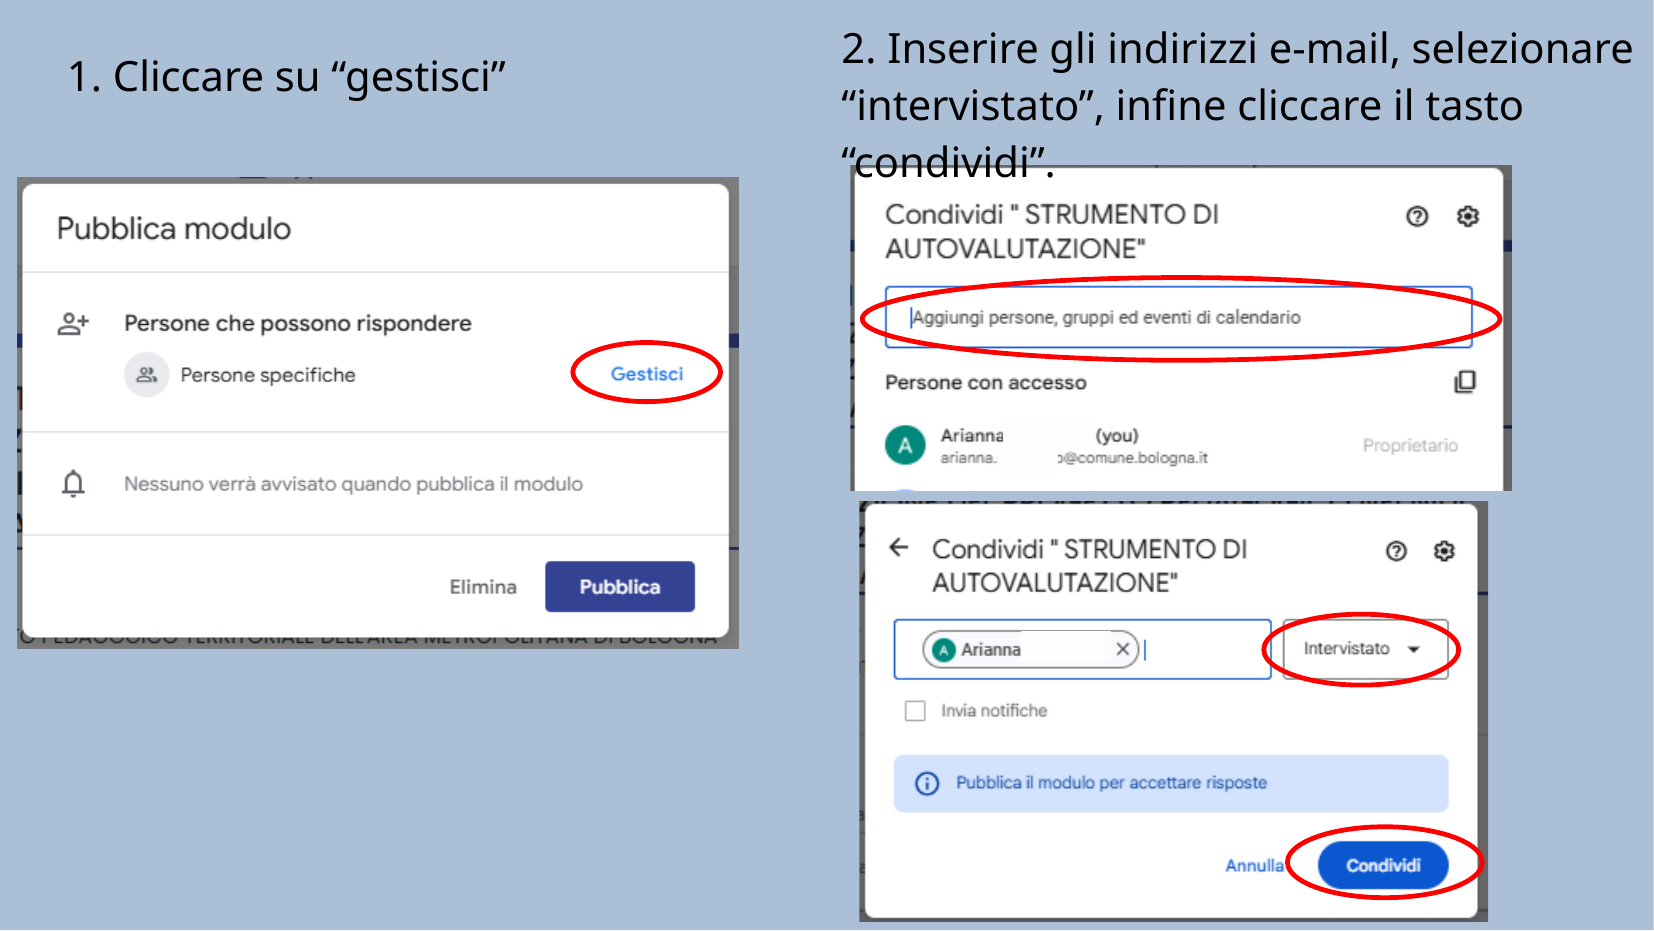

2. Inserire gli indirizzi e-mail, selezionare “intervistato”, infine cliccare il tasto “condividi”.
# 1. Cliccare su “gestisci”